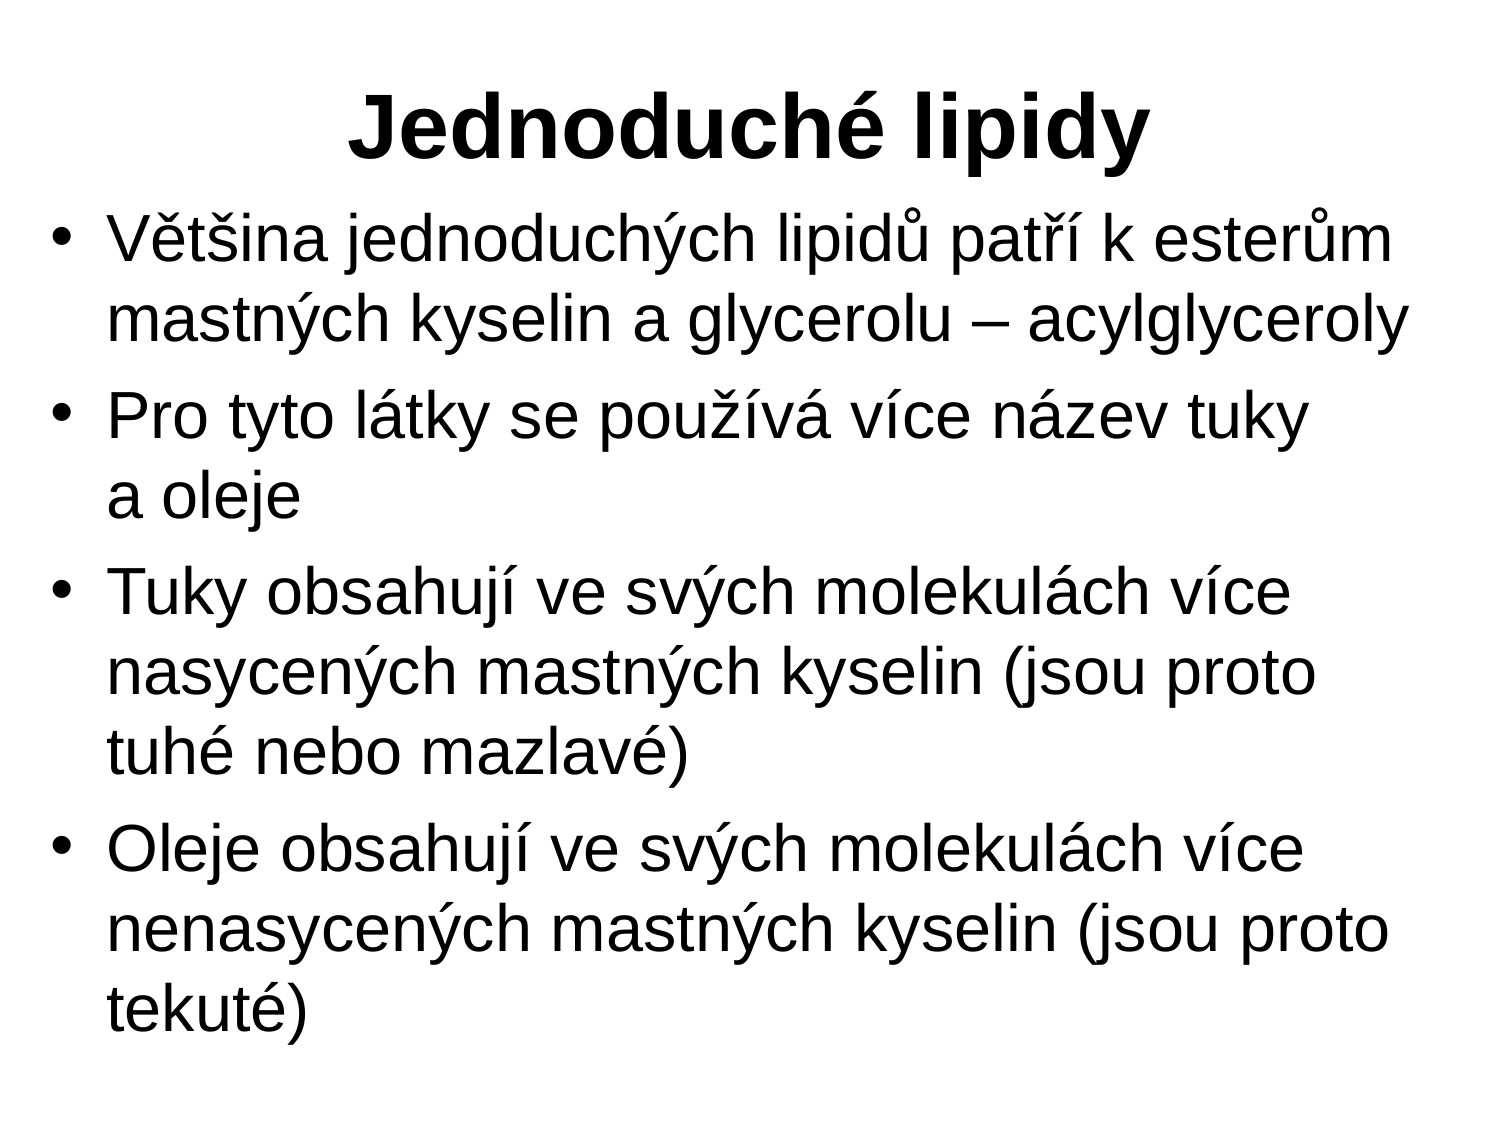

Jednoduché lipidy
# Většina jednoduchých lipidů patří k esterům mastných kyselin a glycerolu – acylglyceroly
Pro tyto látky se používá více název tuky
a oleje
Tuky obsahují ve svých molekulách více nasycených mastných kyselin (jsou proto tuhé nebo mazlavé)
Oleje obsahují ve svých molekulách více nenasycených mastných kyselin (jsou proto tekuté)